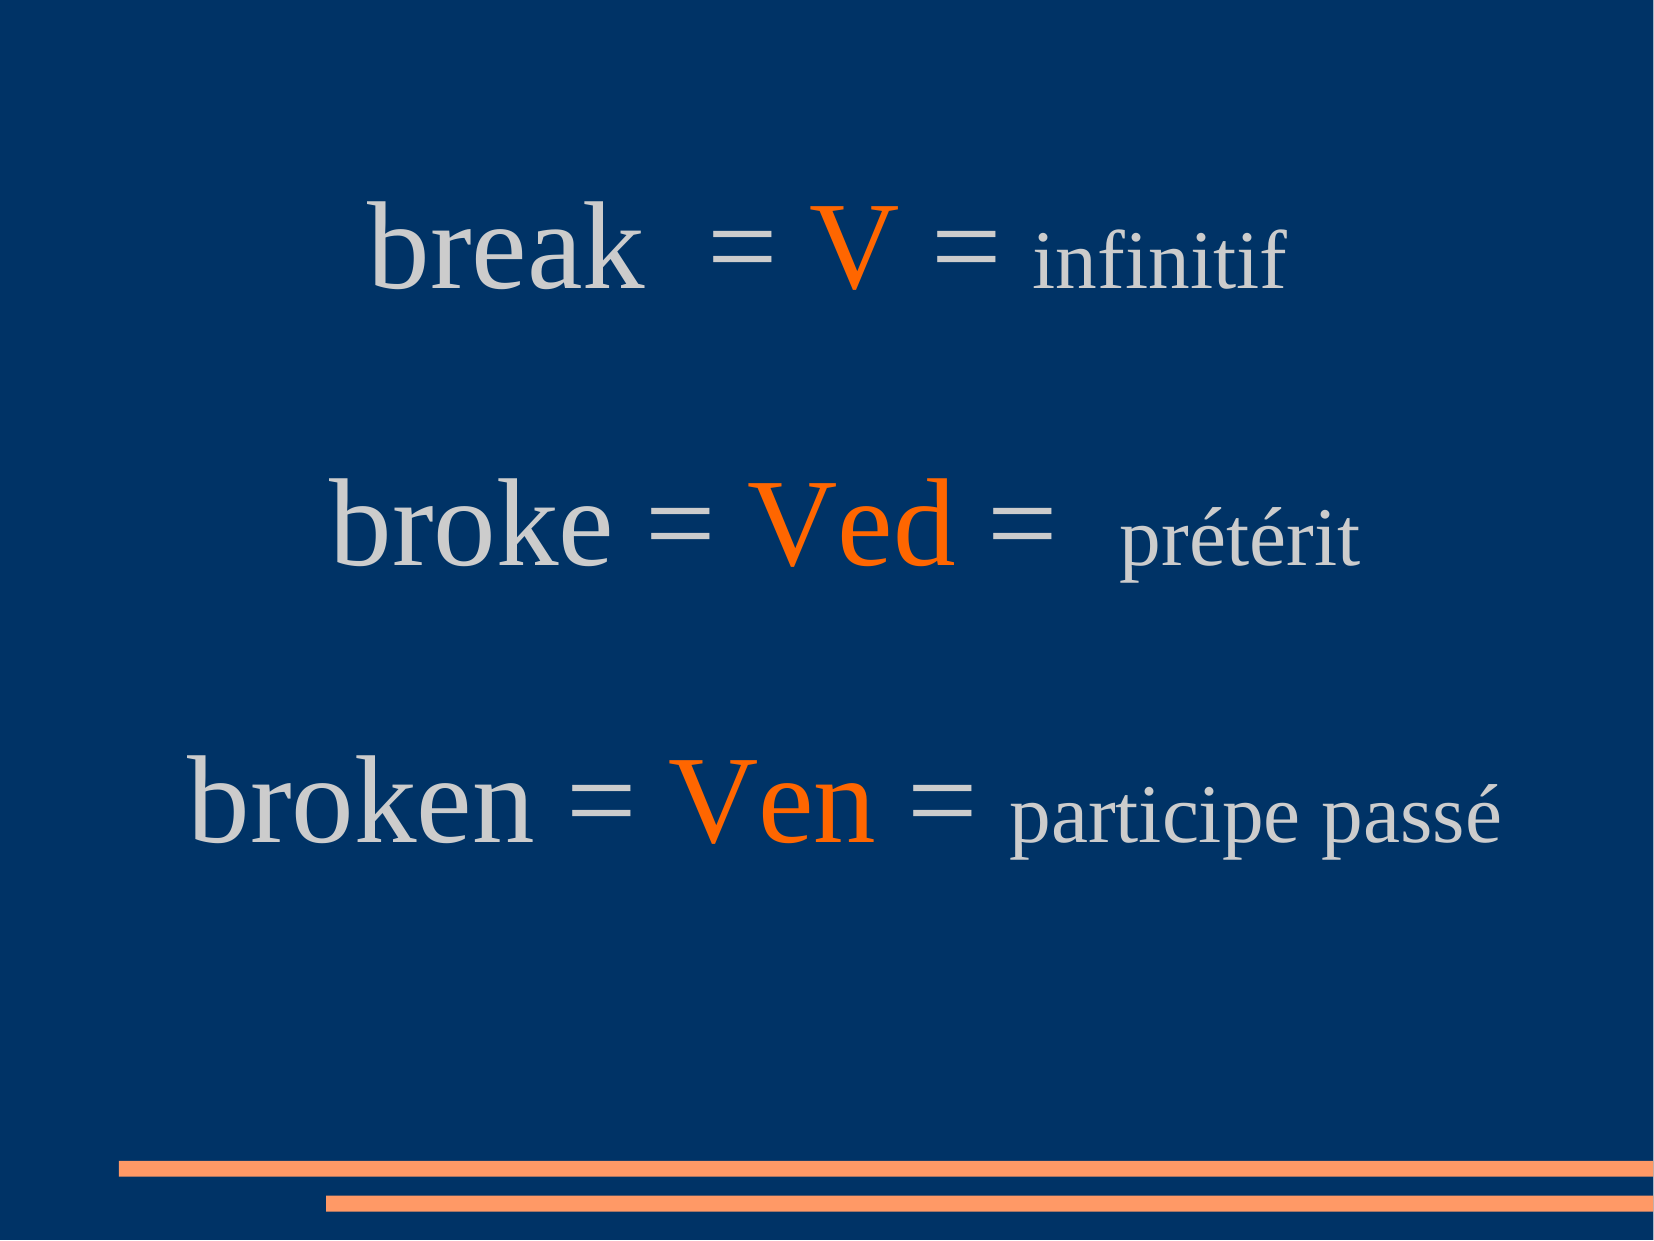

# break = V = infinitif broke = Ved = prétérit broken = Ven = participe passé